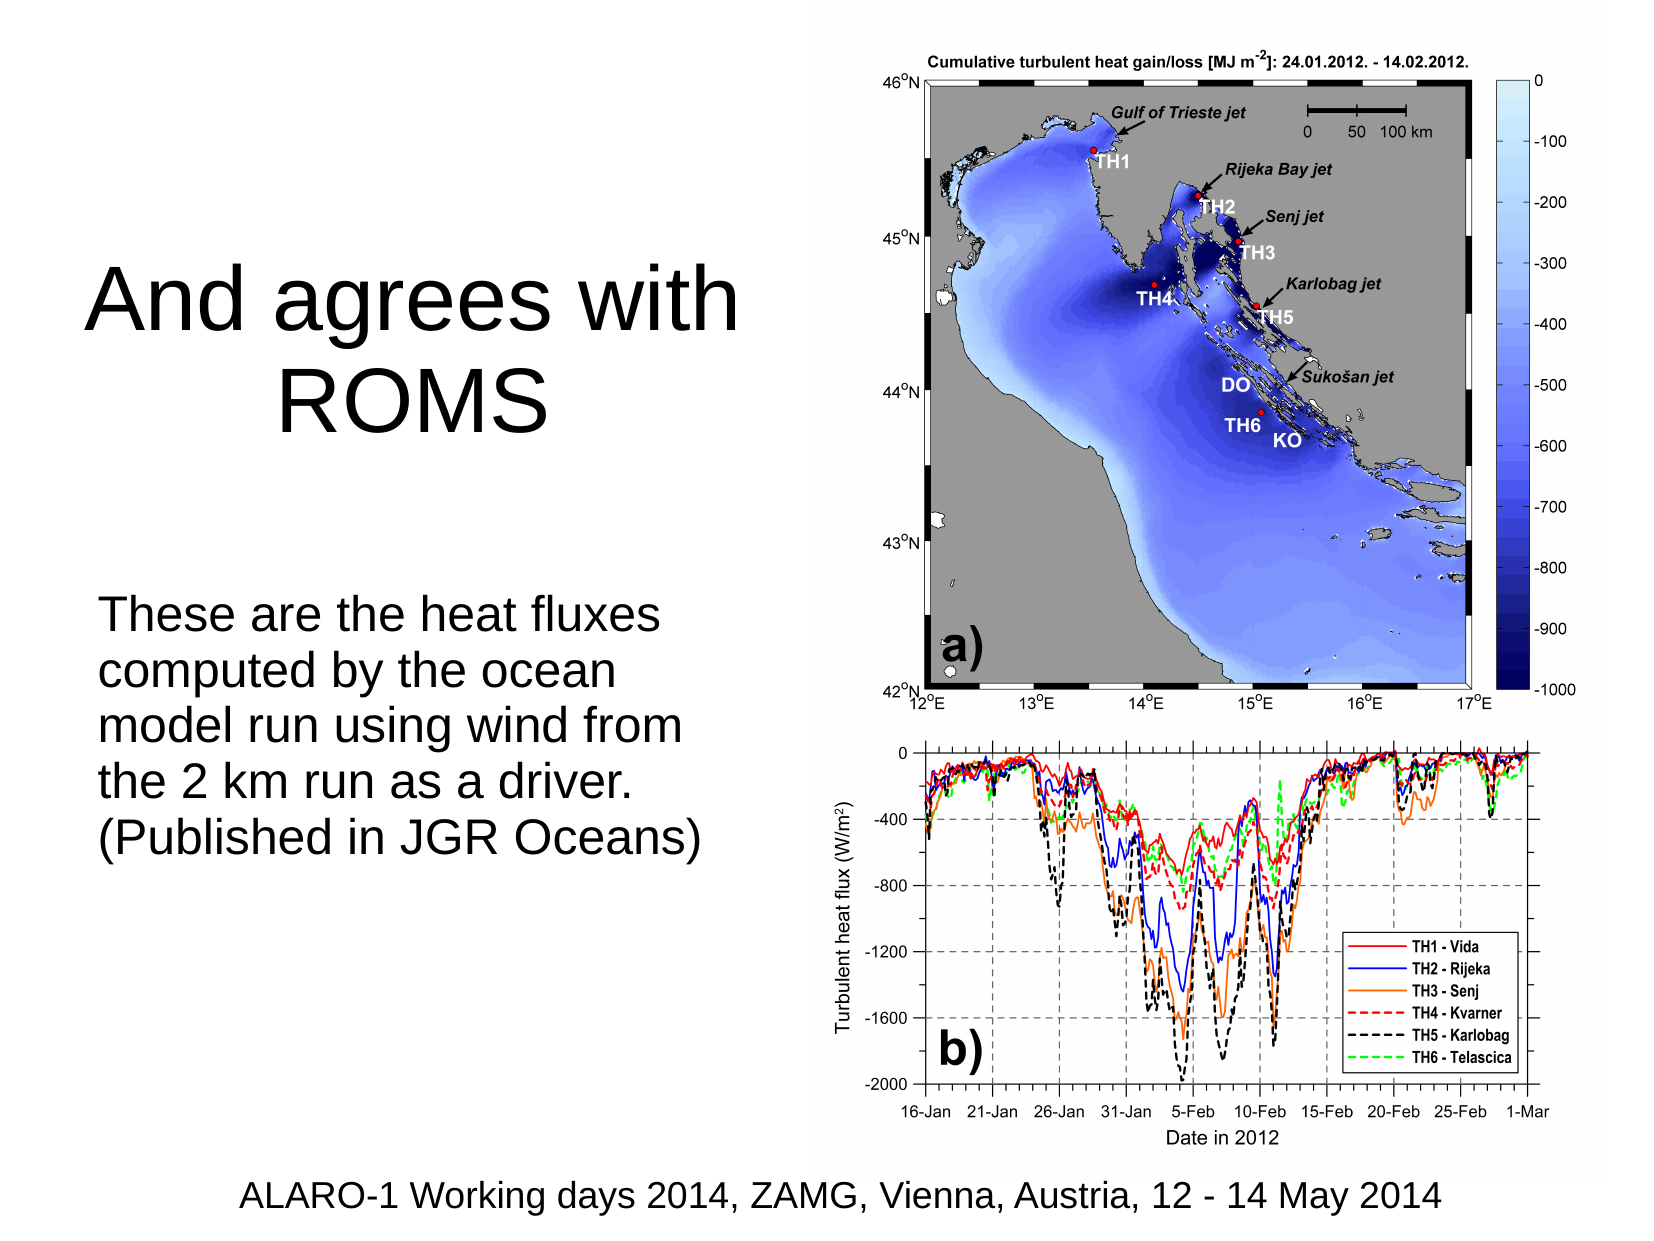

# And agrees with ROMS
These are the heat fluxes computed by the ocean model run using wind from the 2 km run as a driver.
(Published in JGR Oceans)
ALARO-1 Working days 2014, ZAMG, Vienna, Austria, 12 - 14 May 2014